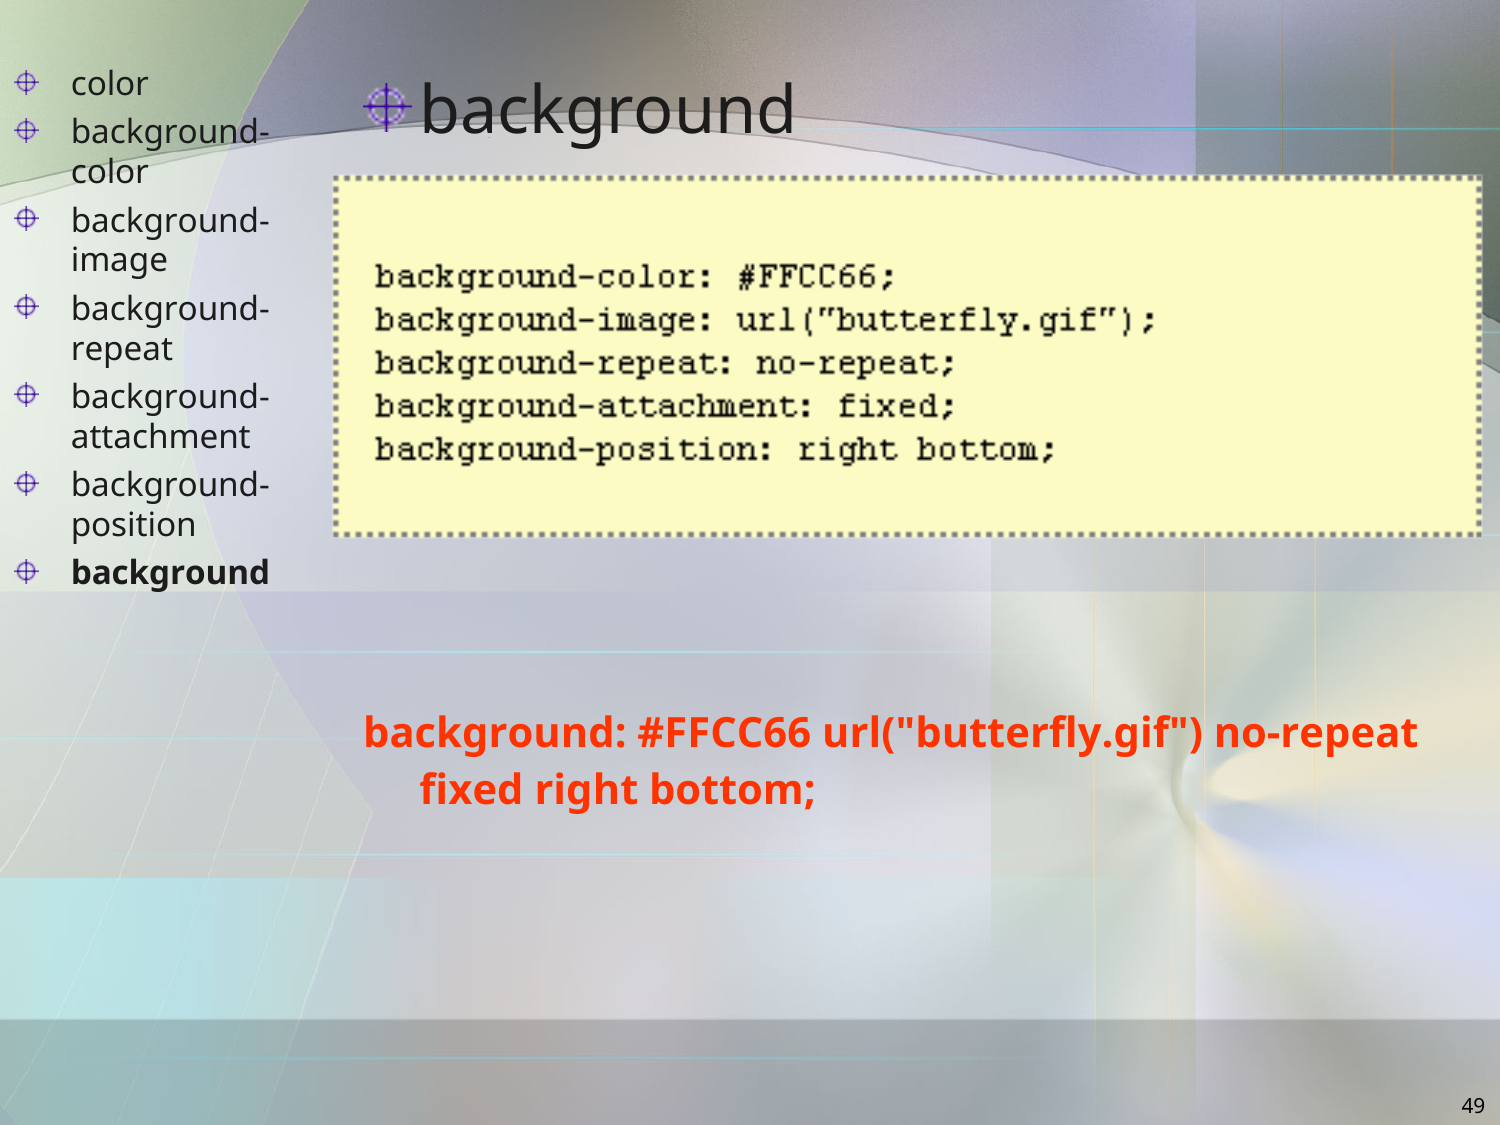

# background
background: #FFCC66 url("butterfly.gif") no-repeat fixed right bottom;
color
background-color
background-image
background-repeat
background-attachment
background-position
background
49